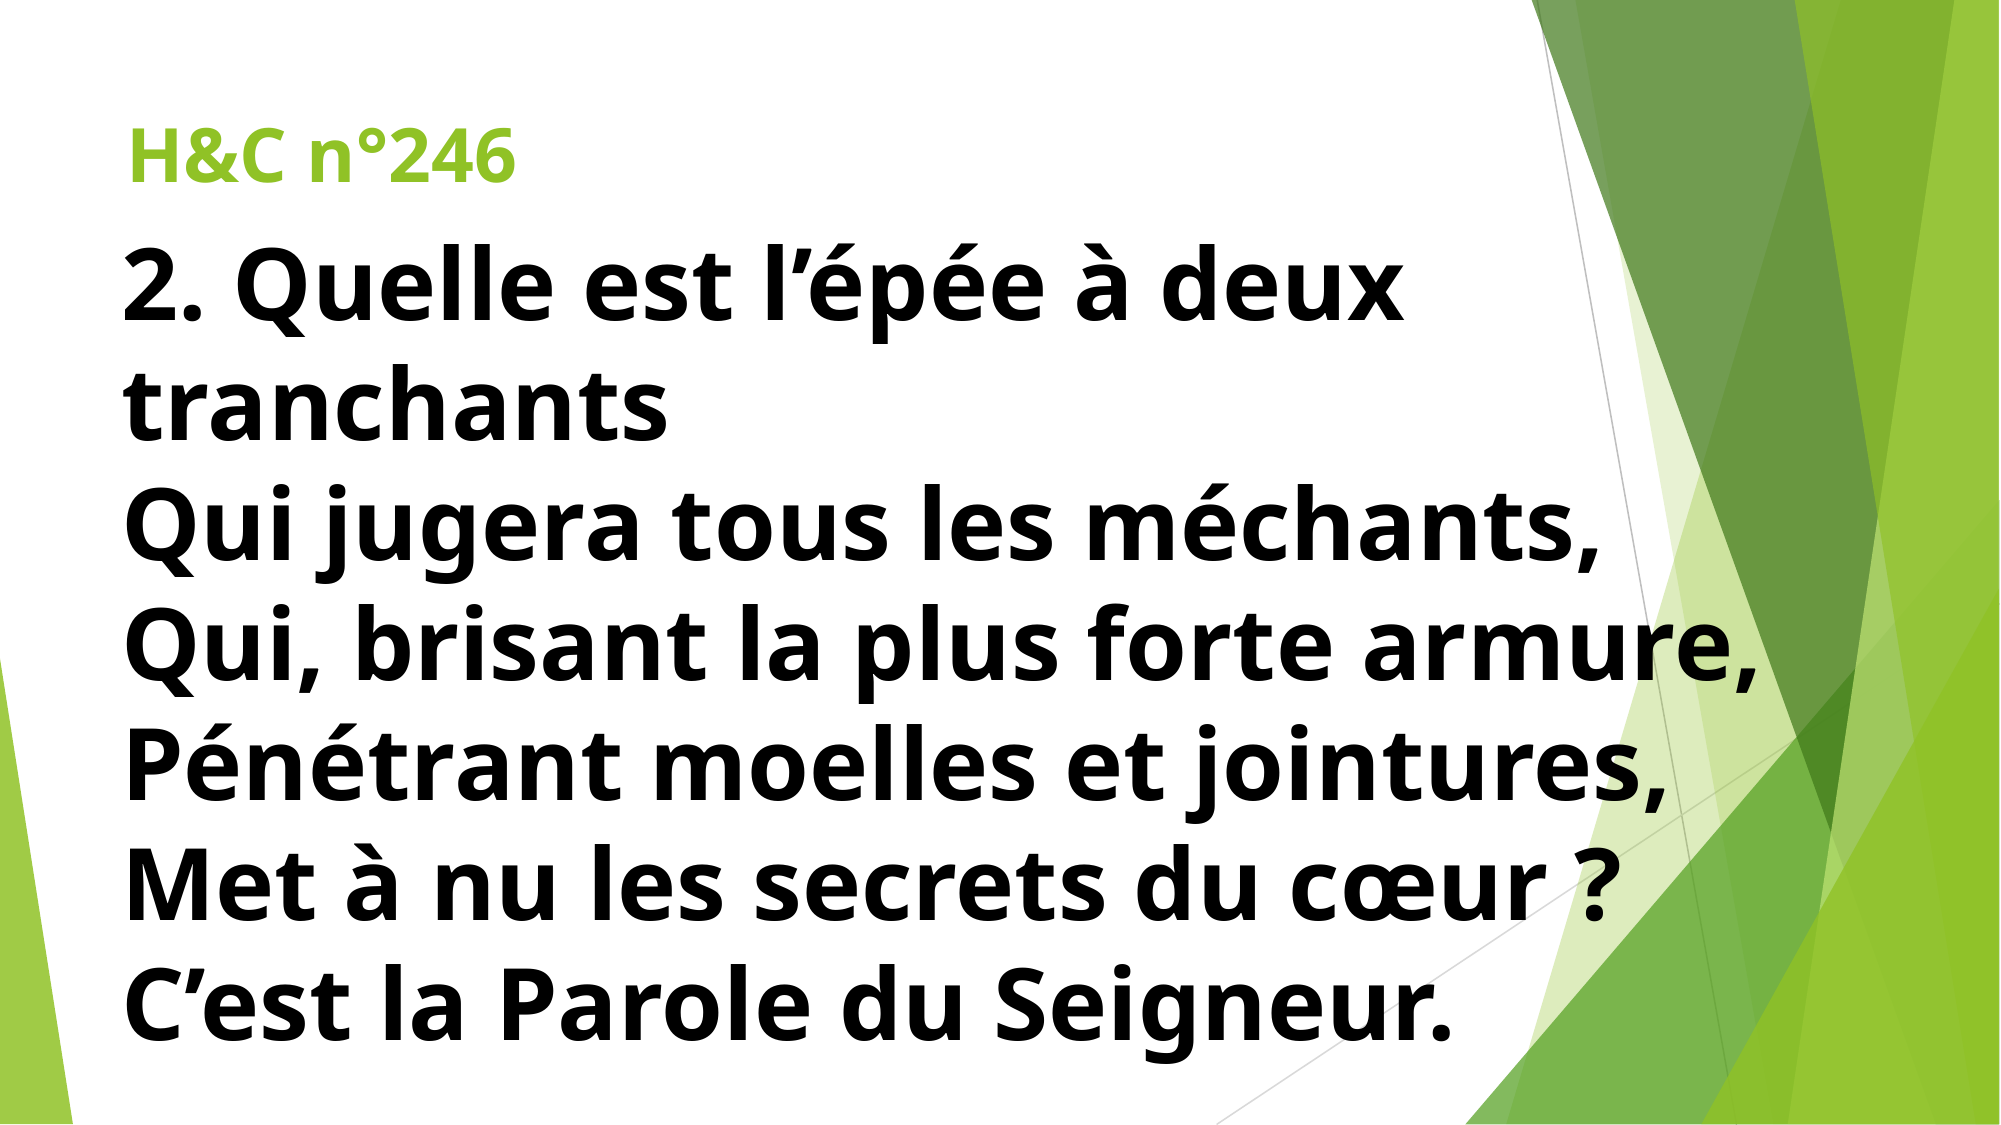

H&C n°246
2. Quelle est l’épée à deux tranchants
Qui jugera tous les méchants,
Qui, brisant la plus forte armure,
Pénétrant moelles et jointures,
Met à nu les secrets du cœur ?
C’est la Parole du Seigneur.